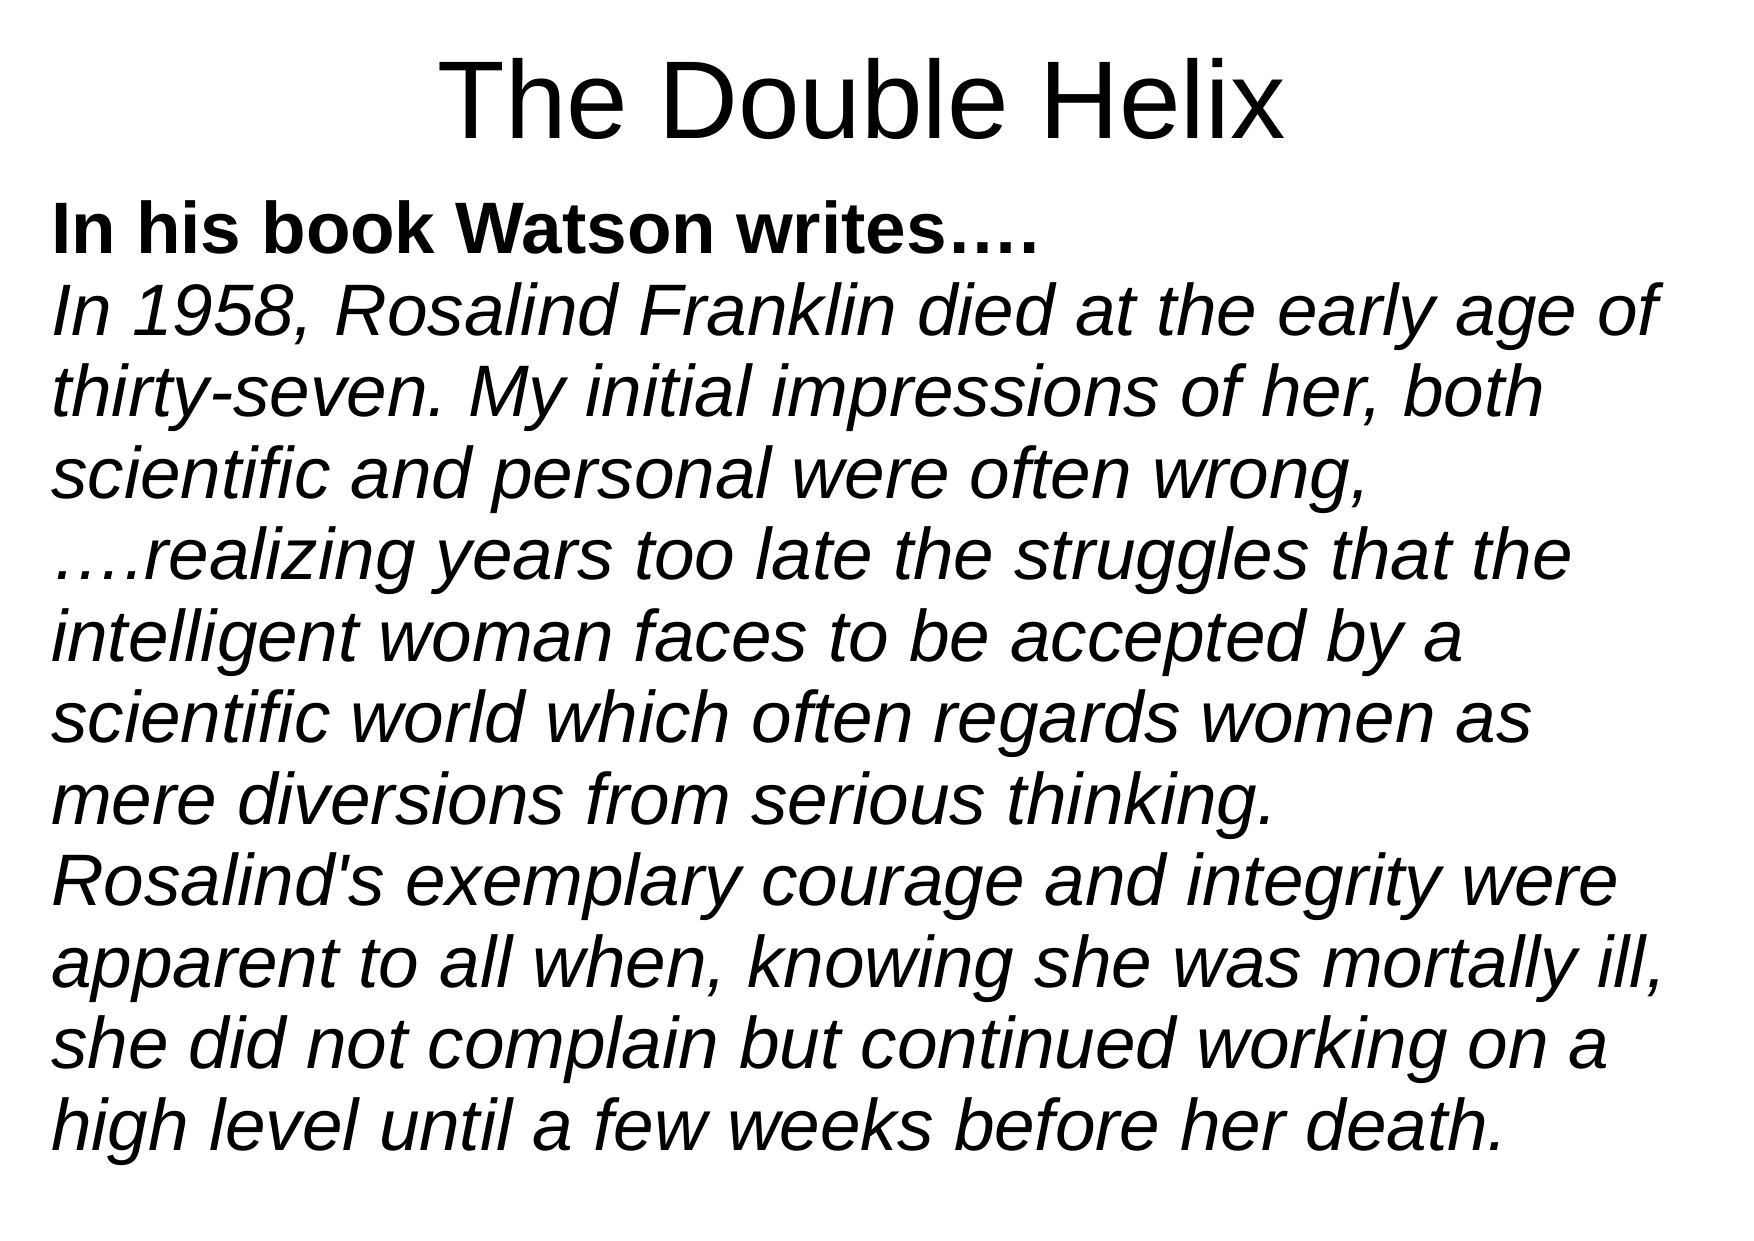

# The Double Helix
In his book Watson writes….
In 1958, Rosalind Franklin died at the early age of thirty-seven. My initial impressions of her, both scientific and personal were often wrong,
….realizing years too late the struggles that the intelligent woman faces to be accepted by a scientific world which often regards women as mere diversions from serious thinking.
Rosalind's exemplary courage and integrity were apparent to all when, knowing she was mortally ill, she did not complain but continued working on a high level until a few weeks before her death.